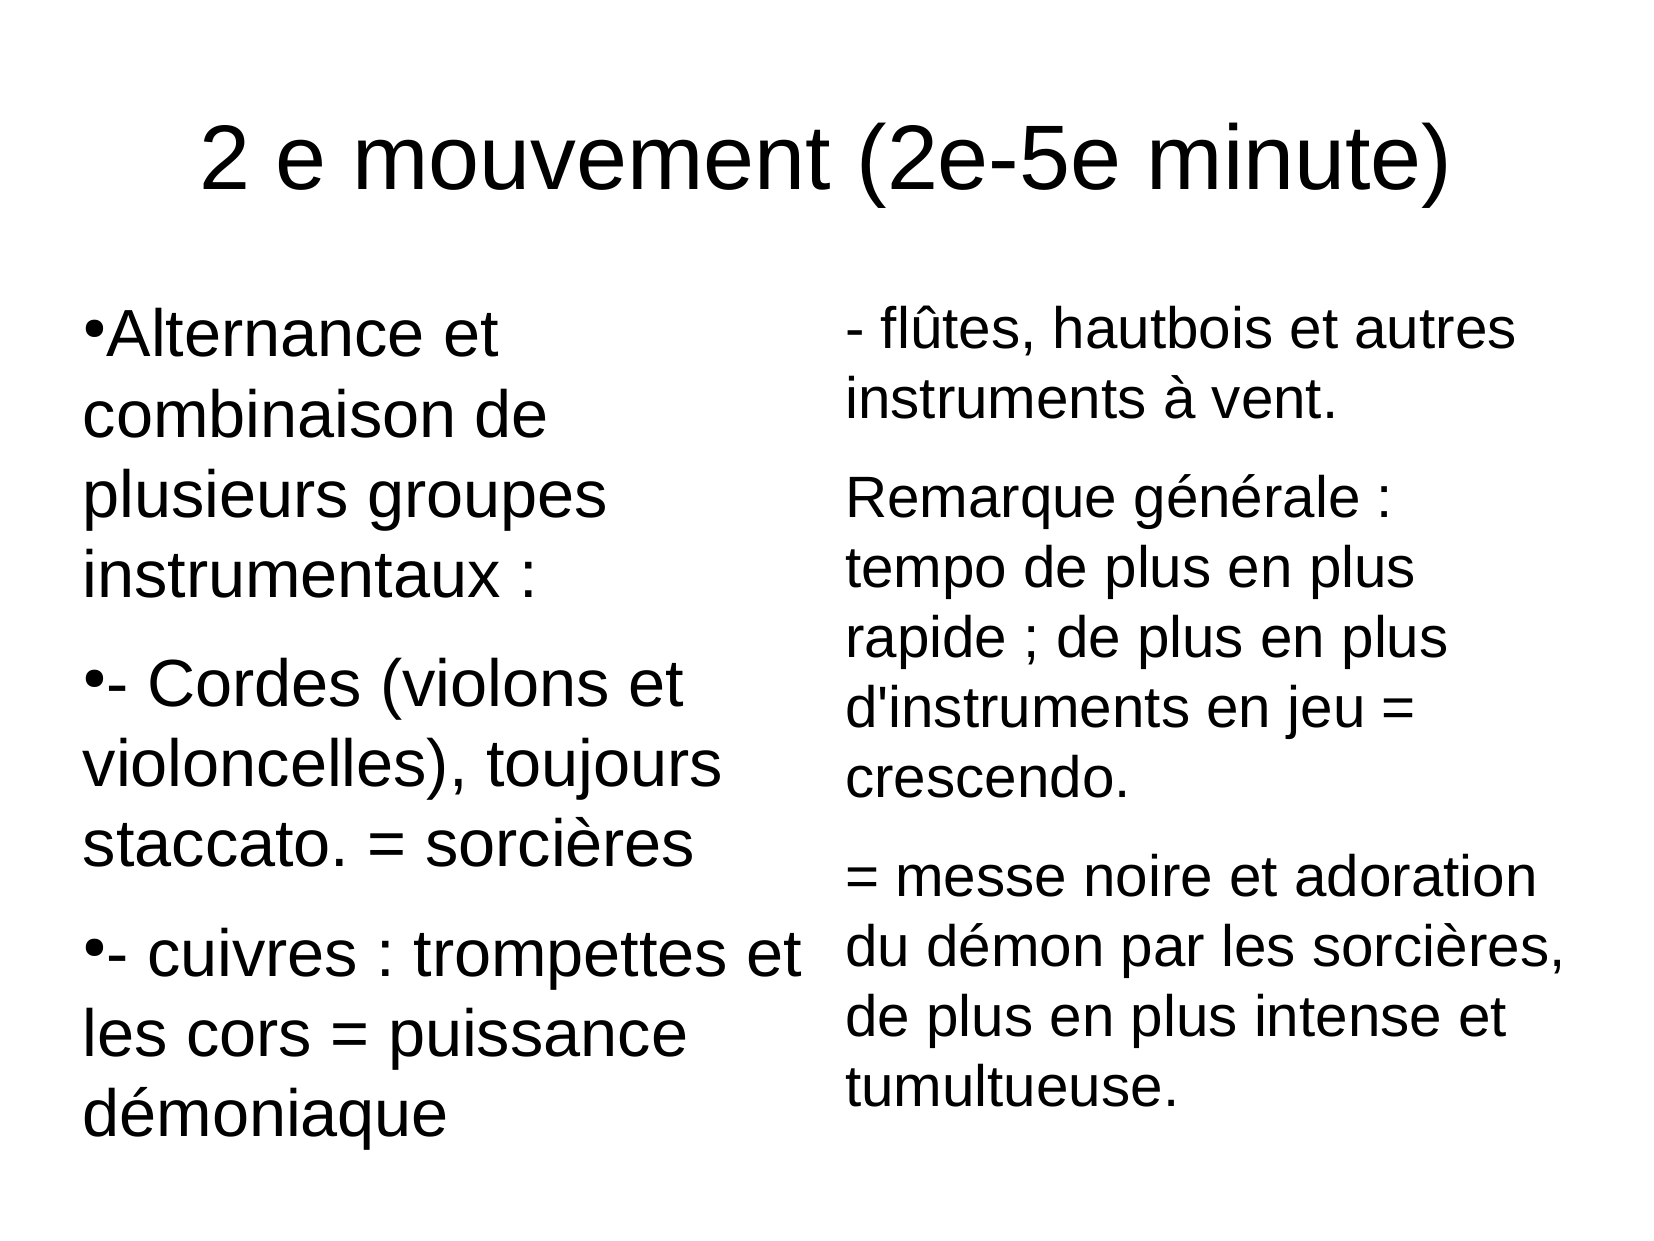

# 2 e mouvement (2e-5e minute)
Alternance et combinaison de plusieurs groupes instrumentaux :
- Cordes (violons et violoncelles), toujours staccato. = sorcières
- cuivres : trompettes et les cors = puissance démoniaque
- flûtes, hautbois et autres instruments à vent.
Remarque générale : tempo de plus en plus rapide ; de plus en plus d'instruments en jeu = crescendo.
= messe noire et adoration du démon par les sorcières, de plus en plus intense et tumultueuse.